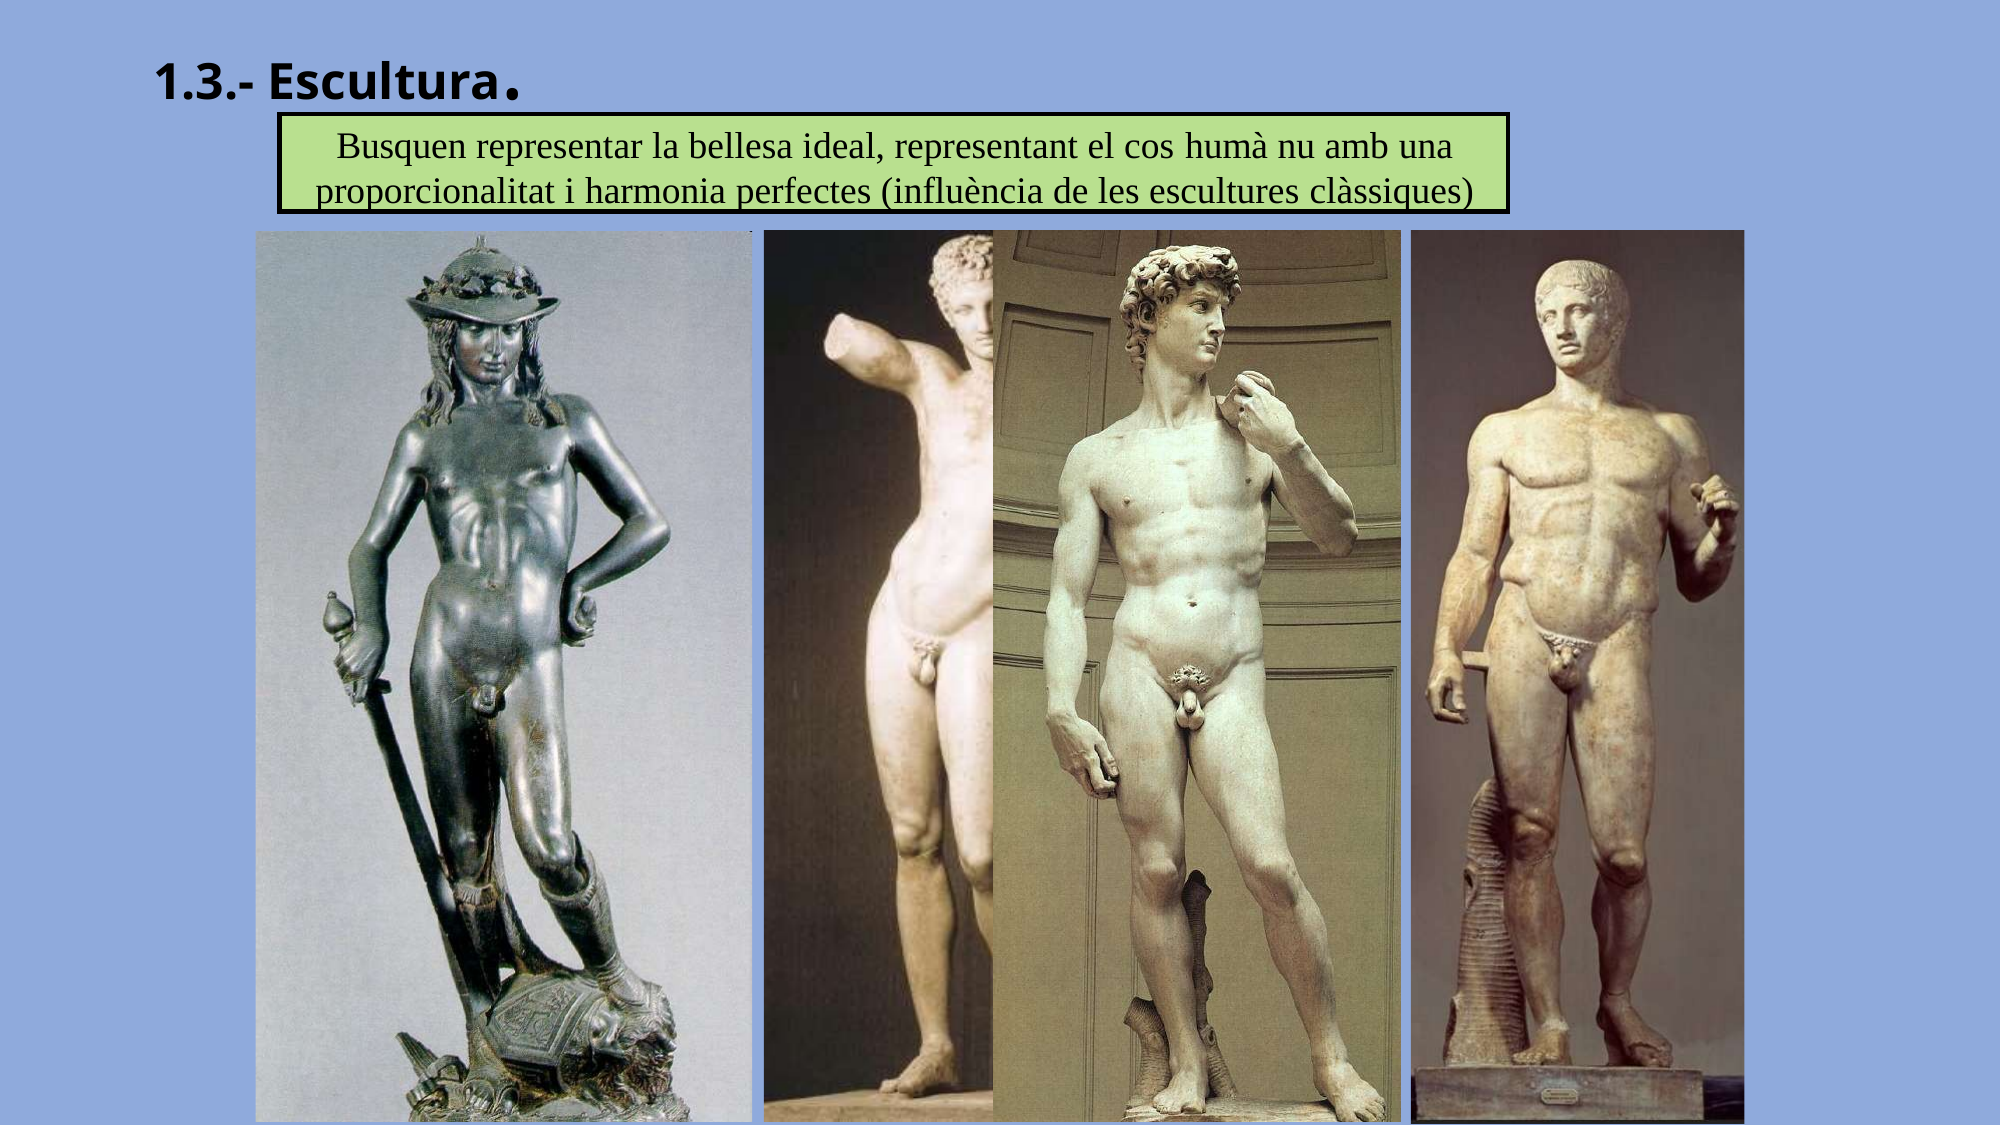

# 1.3.- Escultura.
Busquen representar la bellesa ideal, representant el cos humà nu amb una
proporcionalitat i harmonia perfectes (influència de les escultures clàssiques)